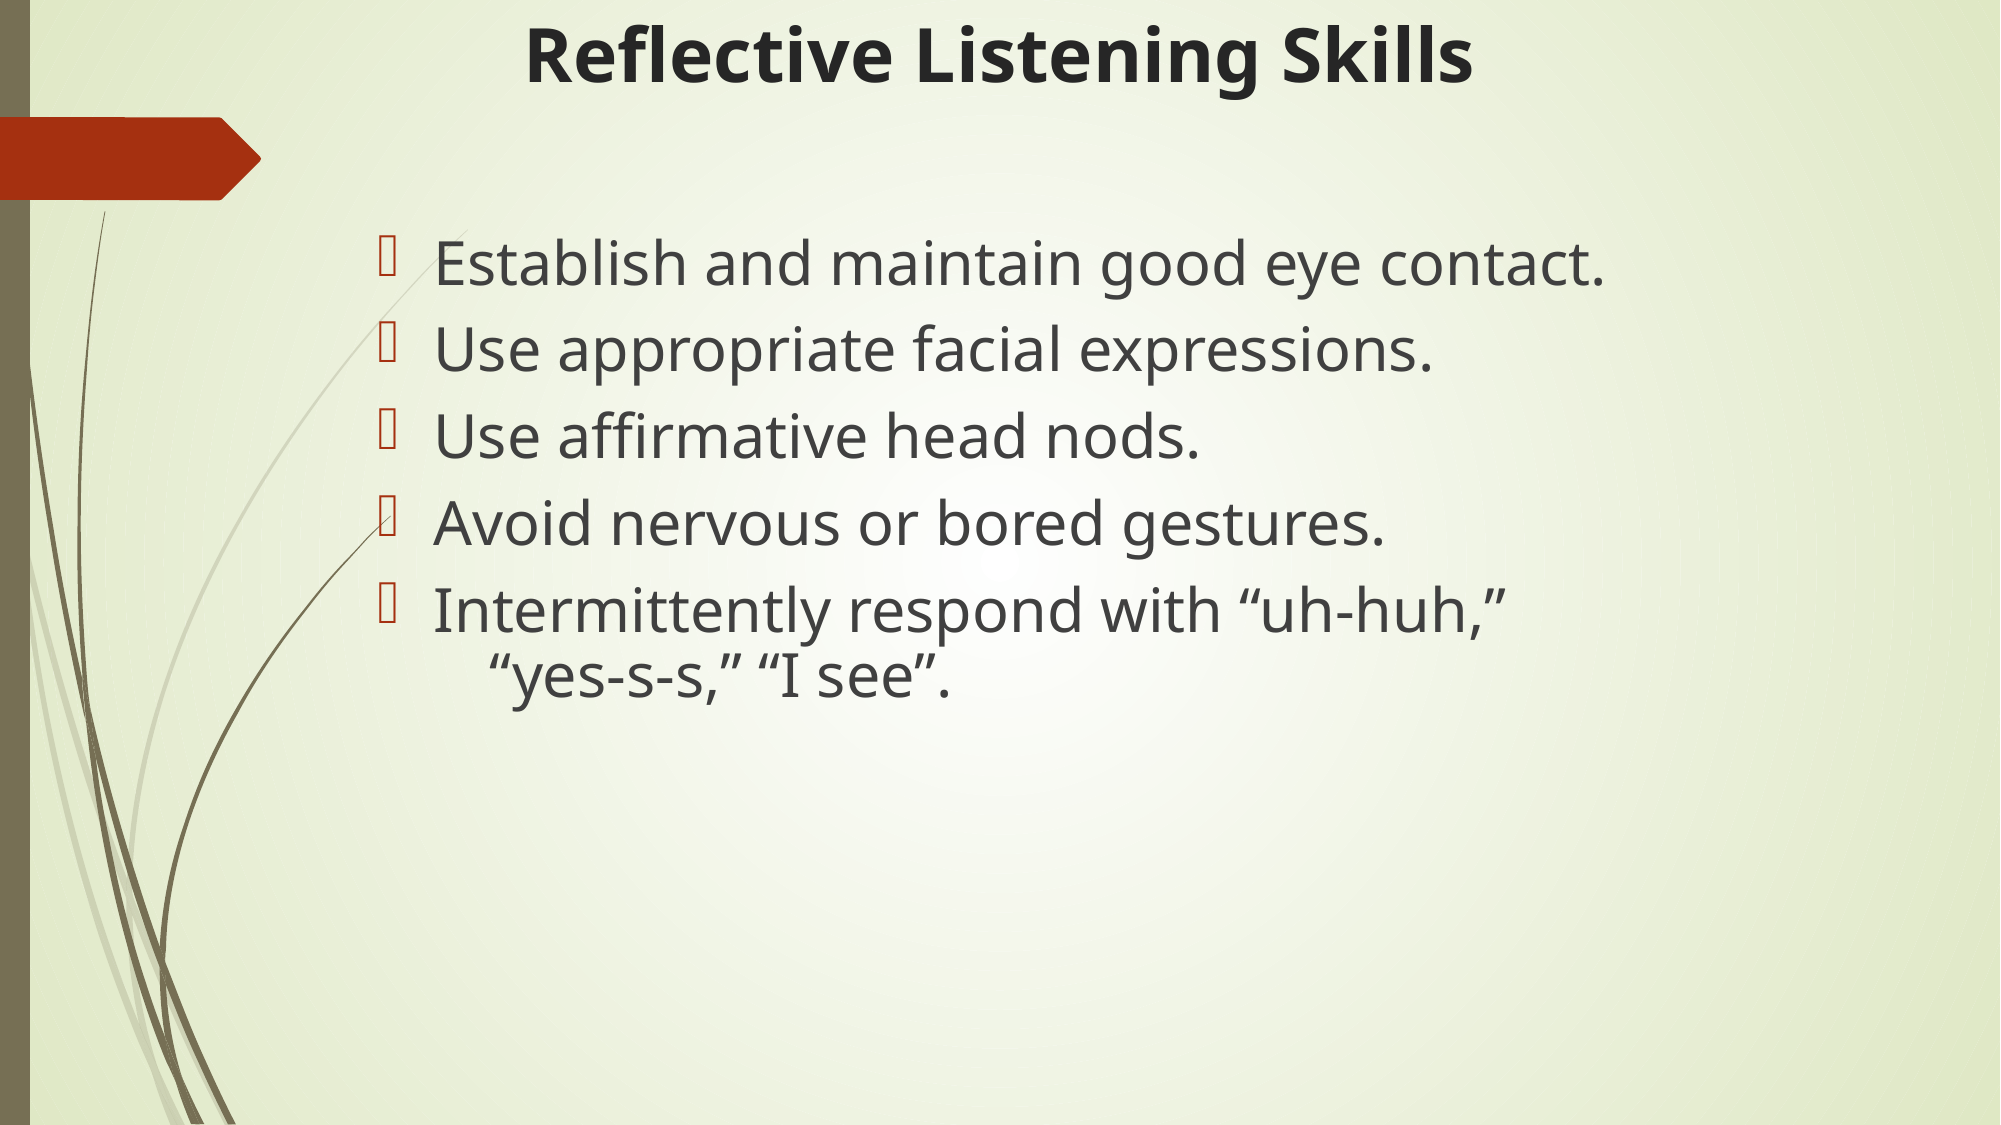

# Reflective Listening Skills
Establish and maintain good eye contact.
Use appropriate facial expressions.
Use affirmative head nods.
Avoid nervous or bored gestures.
Intermittently respond with “uh-huh,” “yes-s-s,” “I see”.